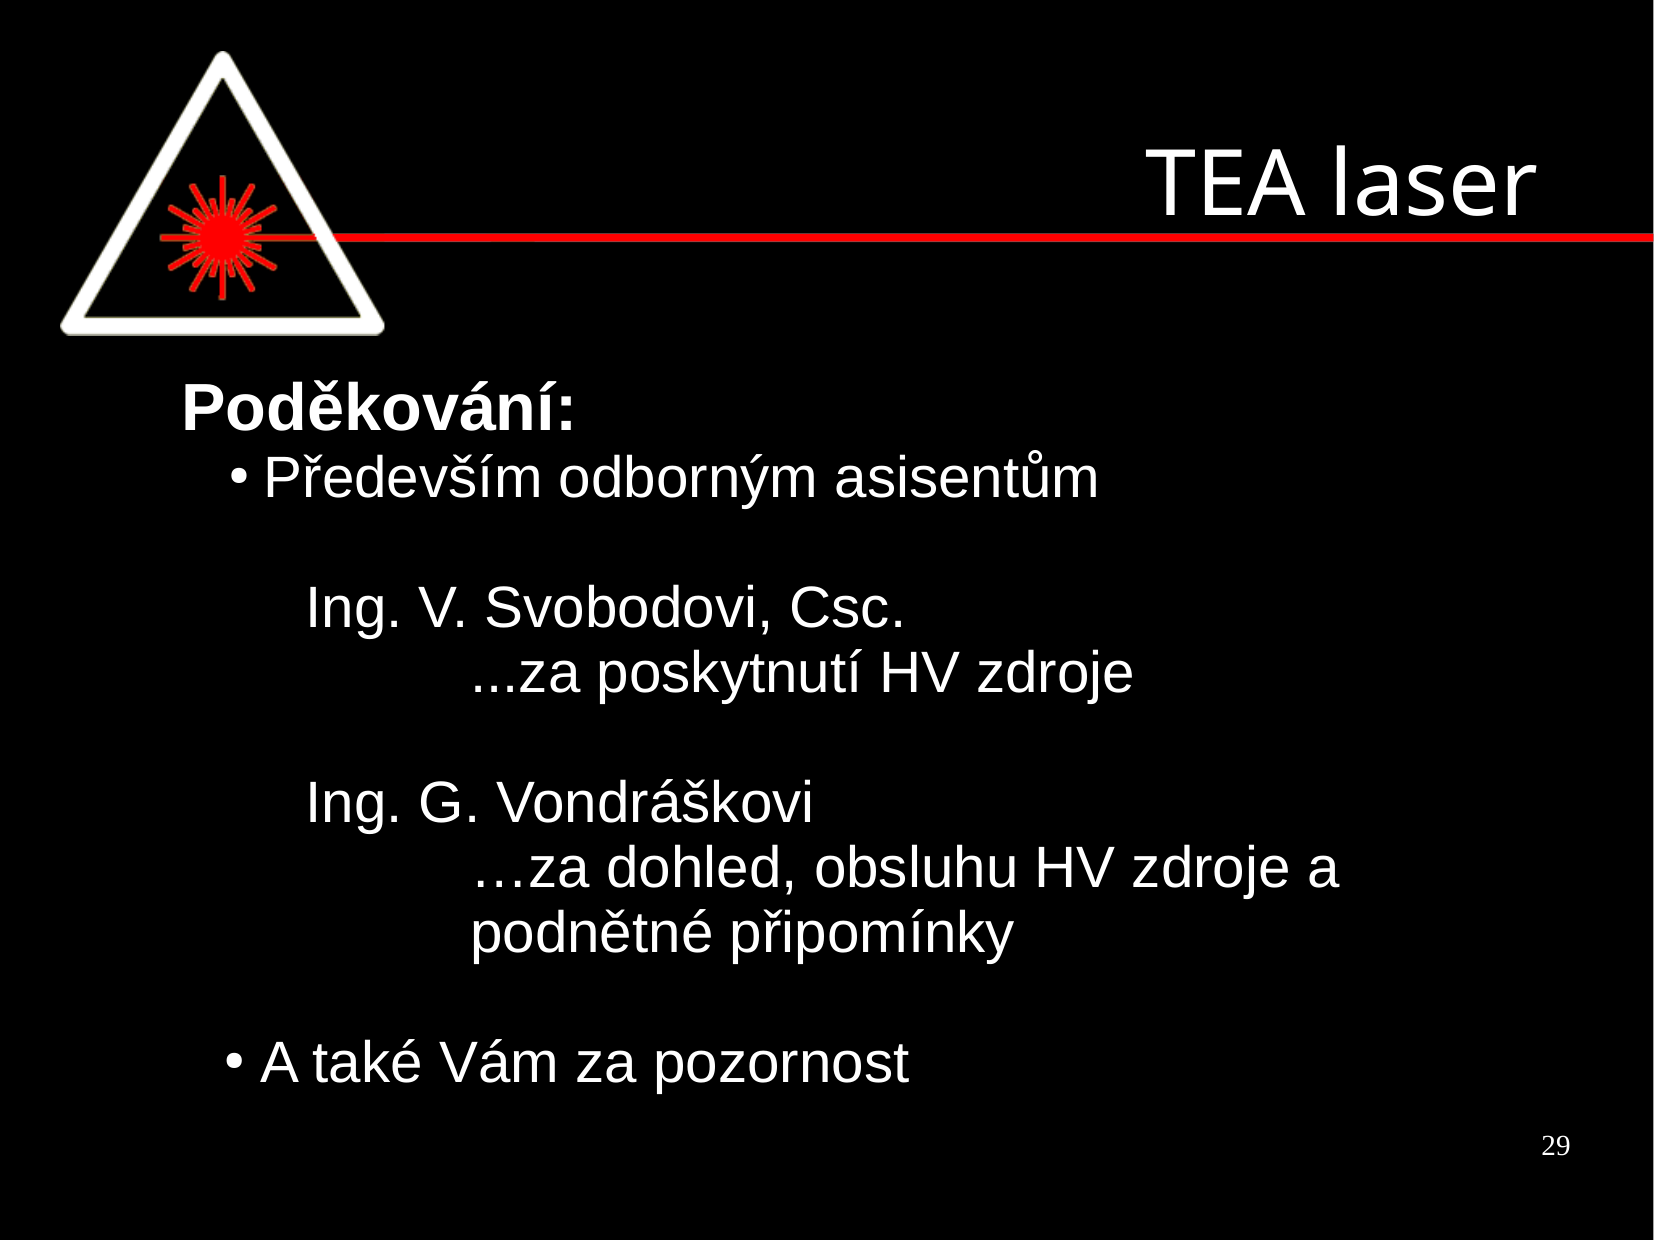

# TEA laser
Poděkování:
Především odborným asisentům
		Ing. V. Svobodovi, Csc.
...za poskytnutí HV zdroje
		Ing. G. Vondráškovi
…za dohled, obsluhu HV zdroje a podnětné připomínky
 A také Vám za pozornost
29